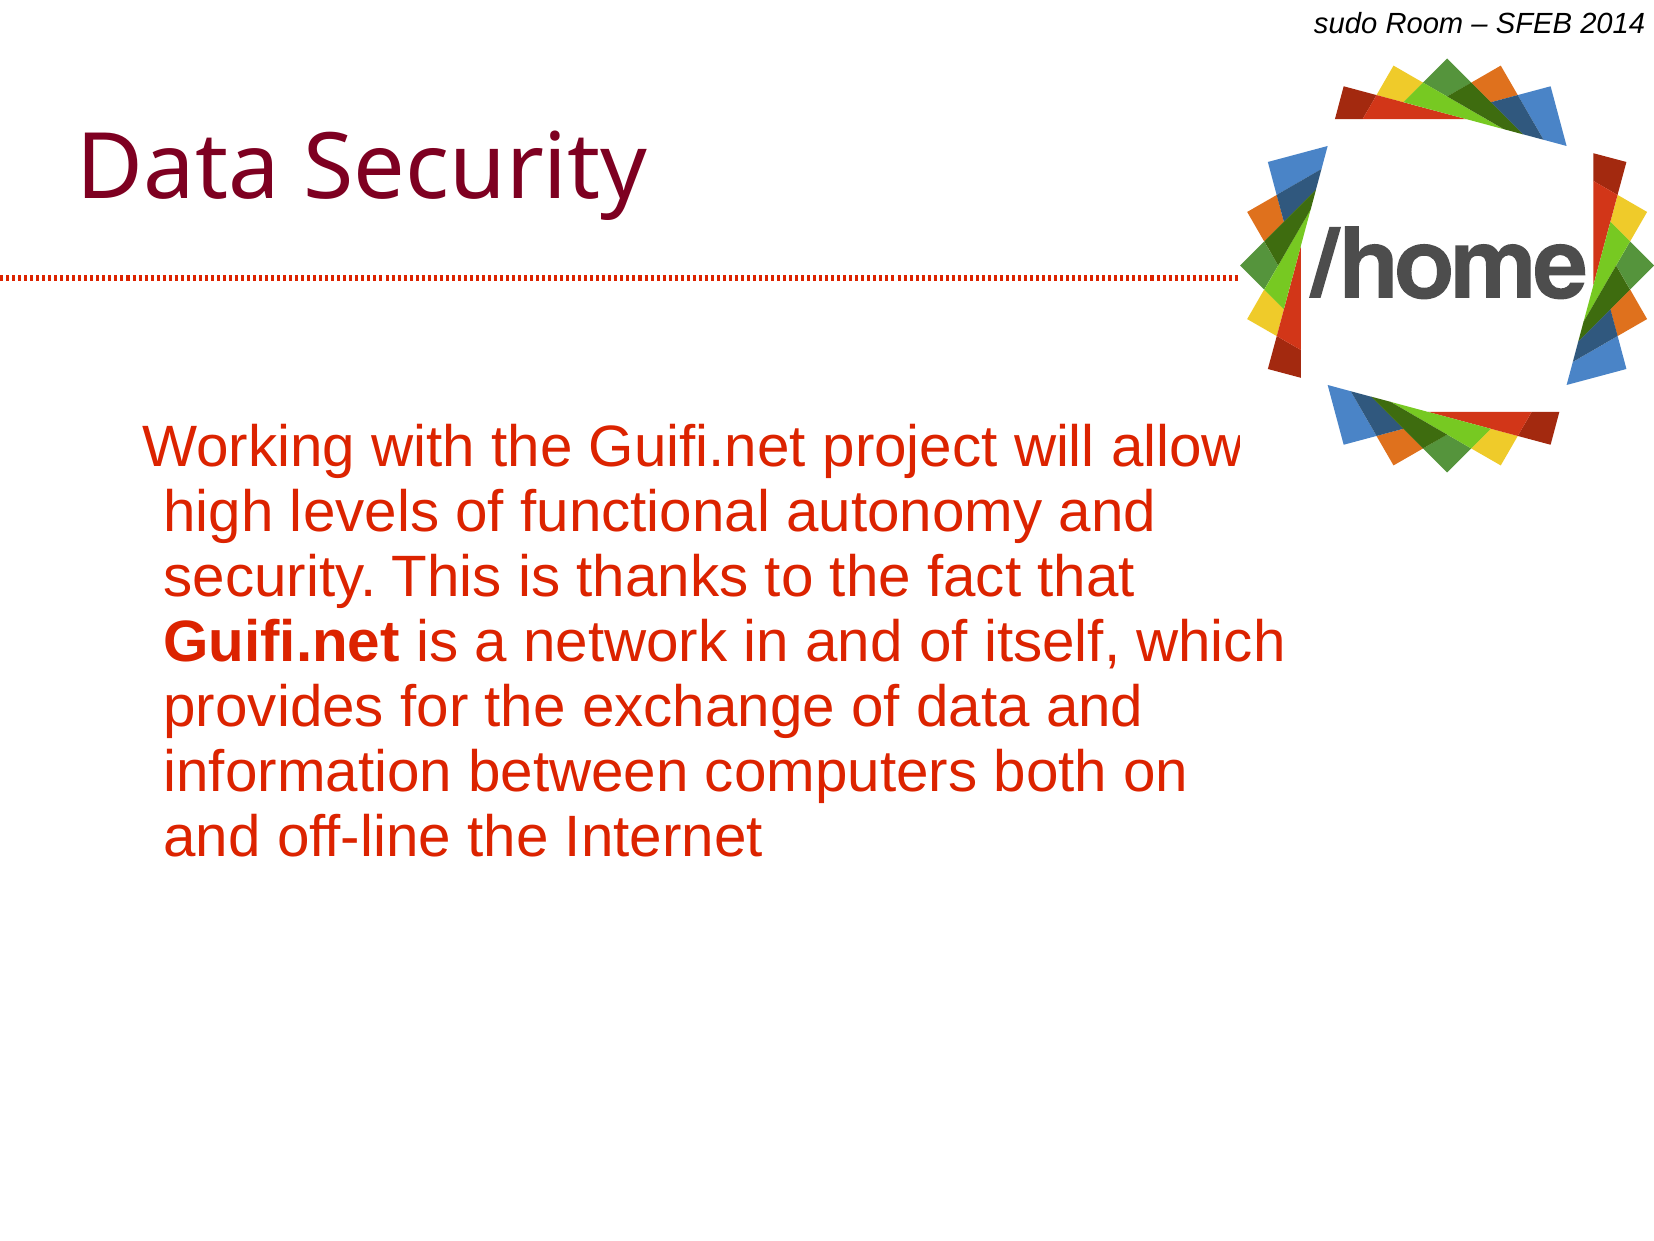

sudo Room – SFEB 2014
# Data Security
 Working with the Guifi.net project will allow high levels of functional autonomy and security. This is thanks to the fact that Guifi.net is a network in and of itself, which provides for the exchange of data and information between computers both on and off-line the Internet